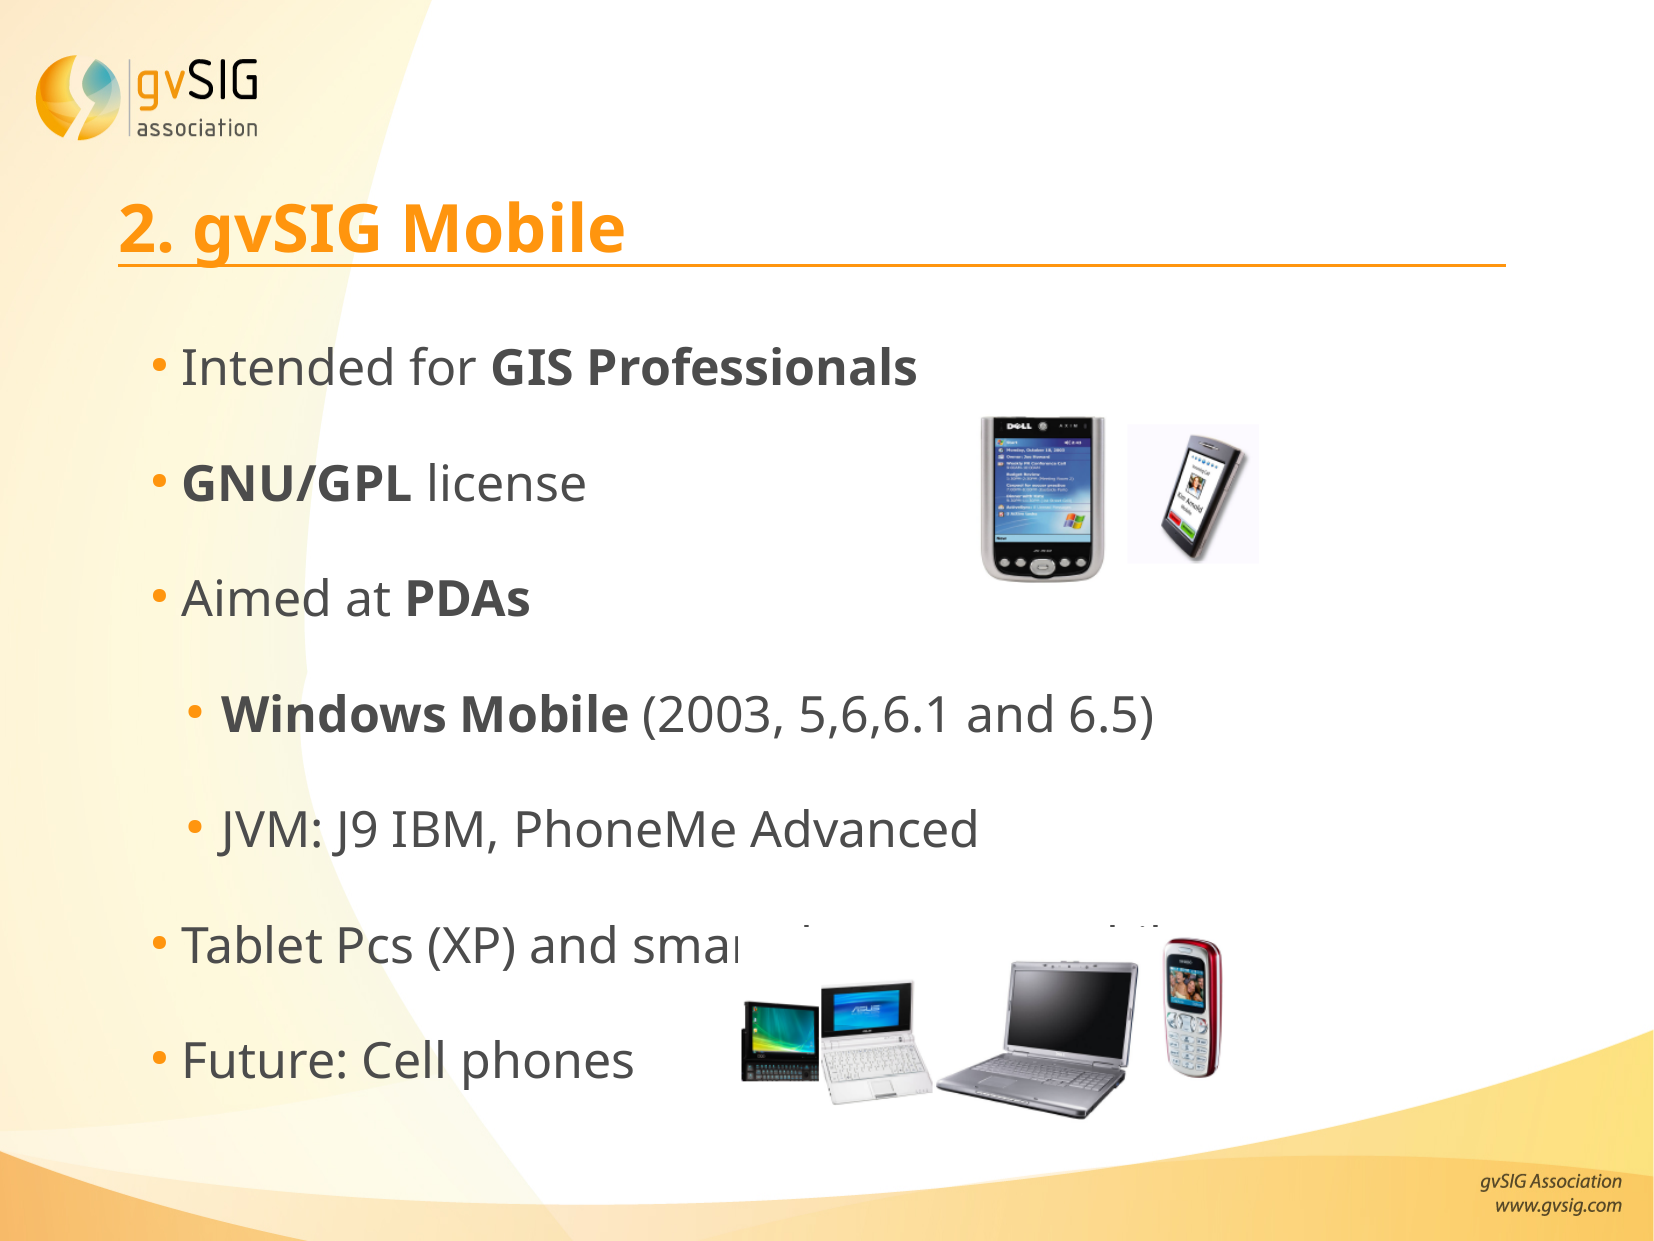

# 2. gvSIG Mobile
 Intended for GIS Professionals
 GNU/GPL license
 Aimed at PDAs
Windows Mobile (2003, 5,6,6.1 and 6.5)
JVM: J9 IBM, PhoneMe Advanced
 Tablet Pcs (XP) and smartphones (W.Mobile)
 Future: Cell phones